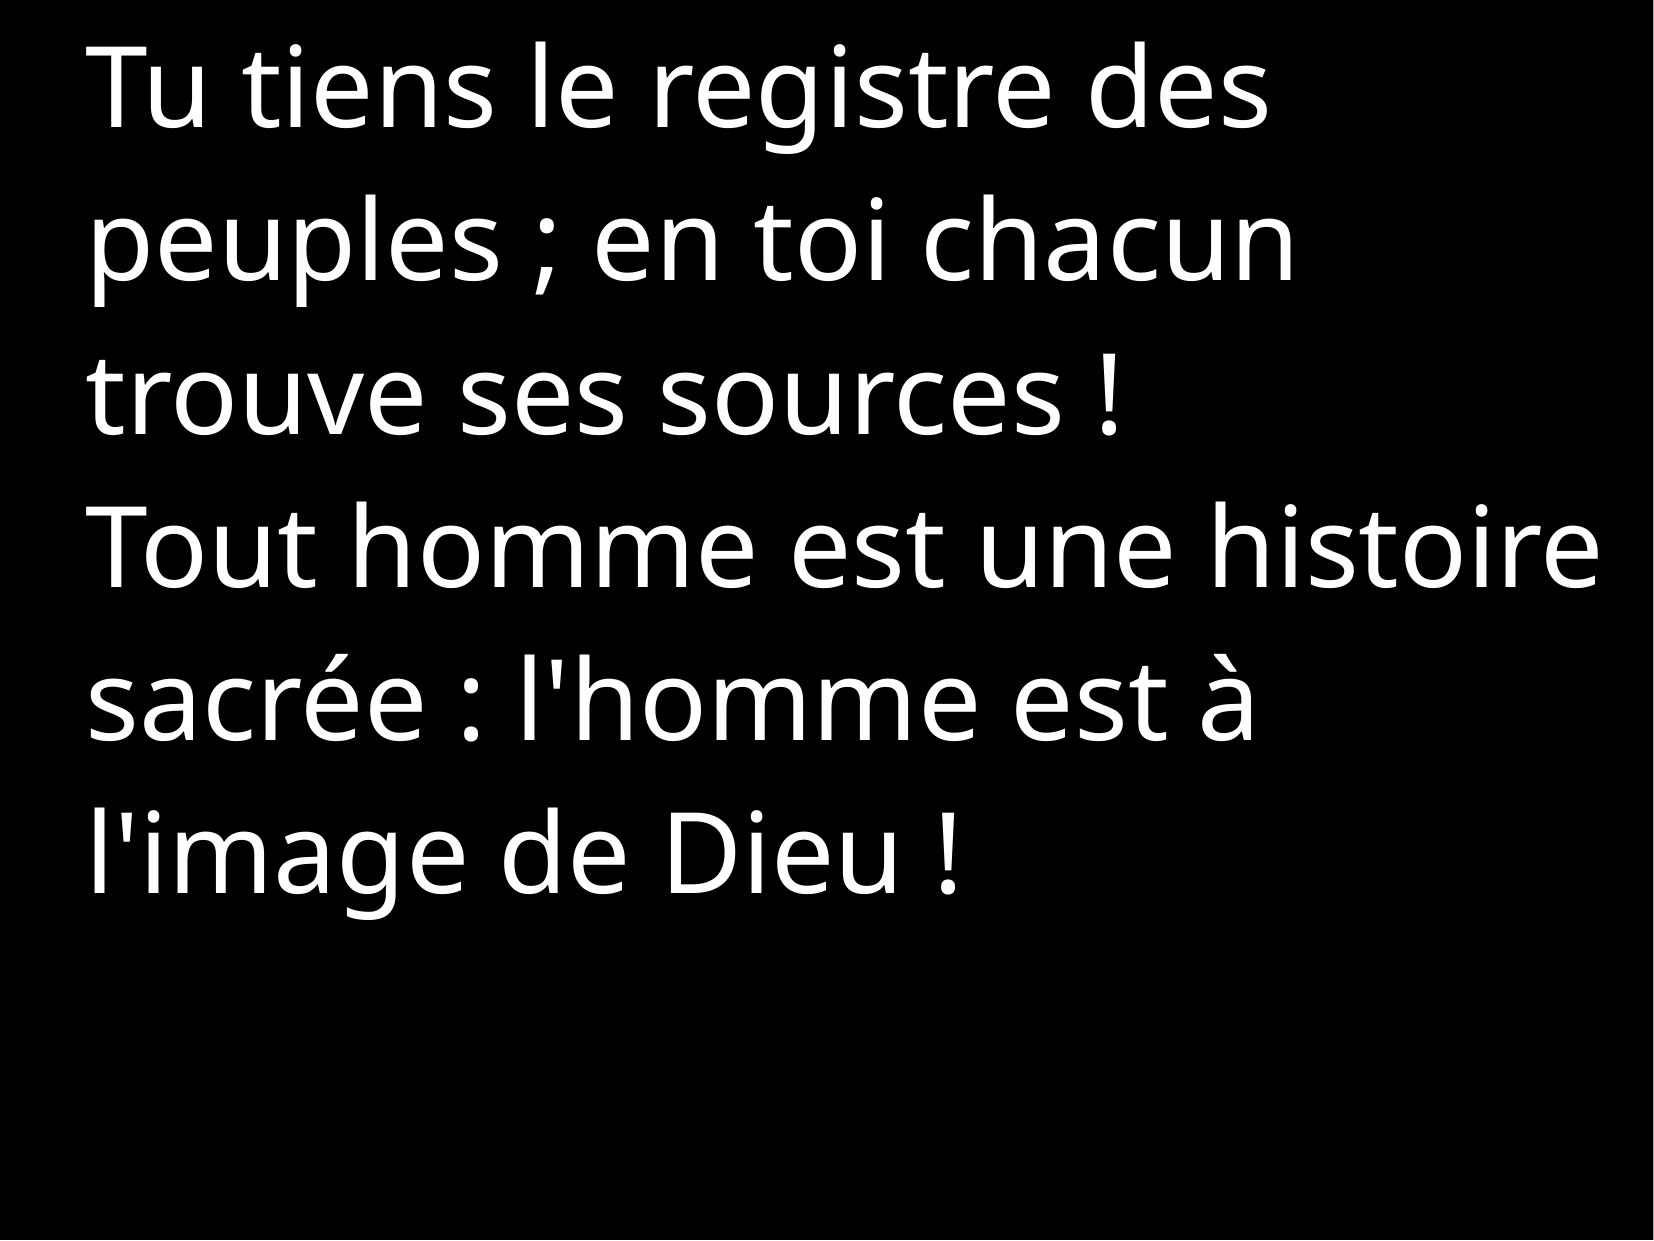

Tu tiens le registre des peuples ; en toi chacun trouve ses sources !
Tout homme est une histoire sacrée : l'homme est à l'image de Dieu !